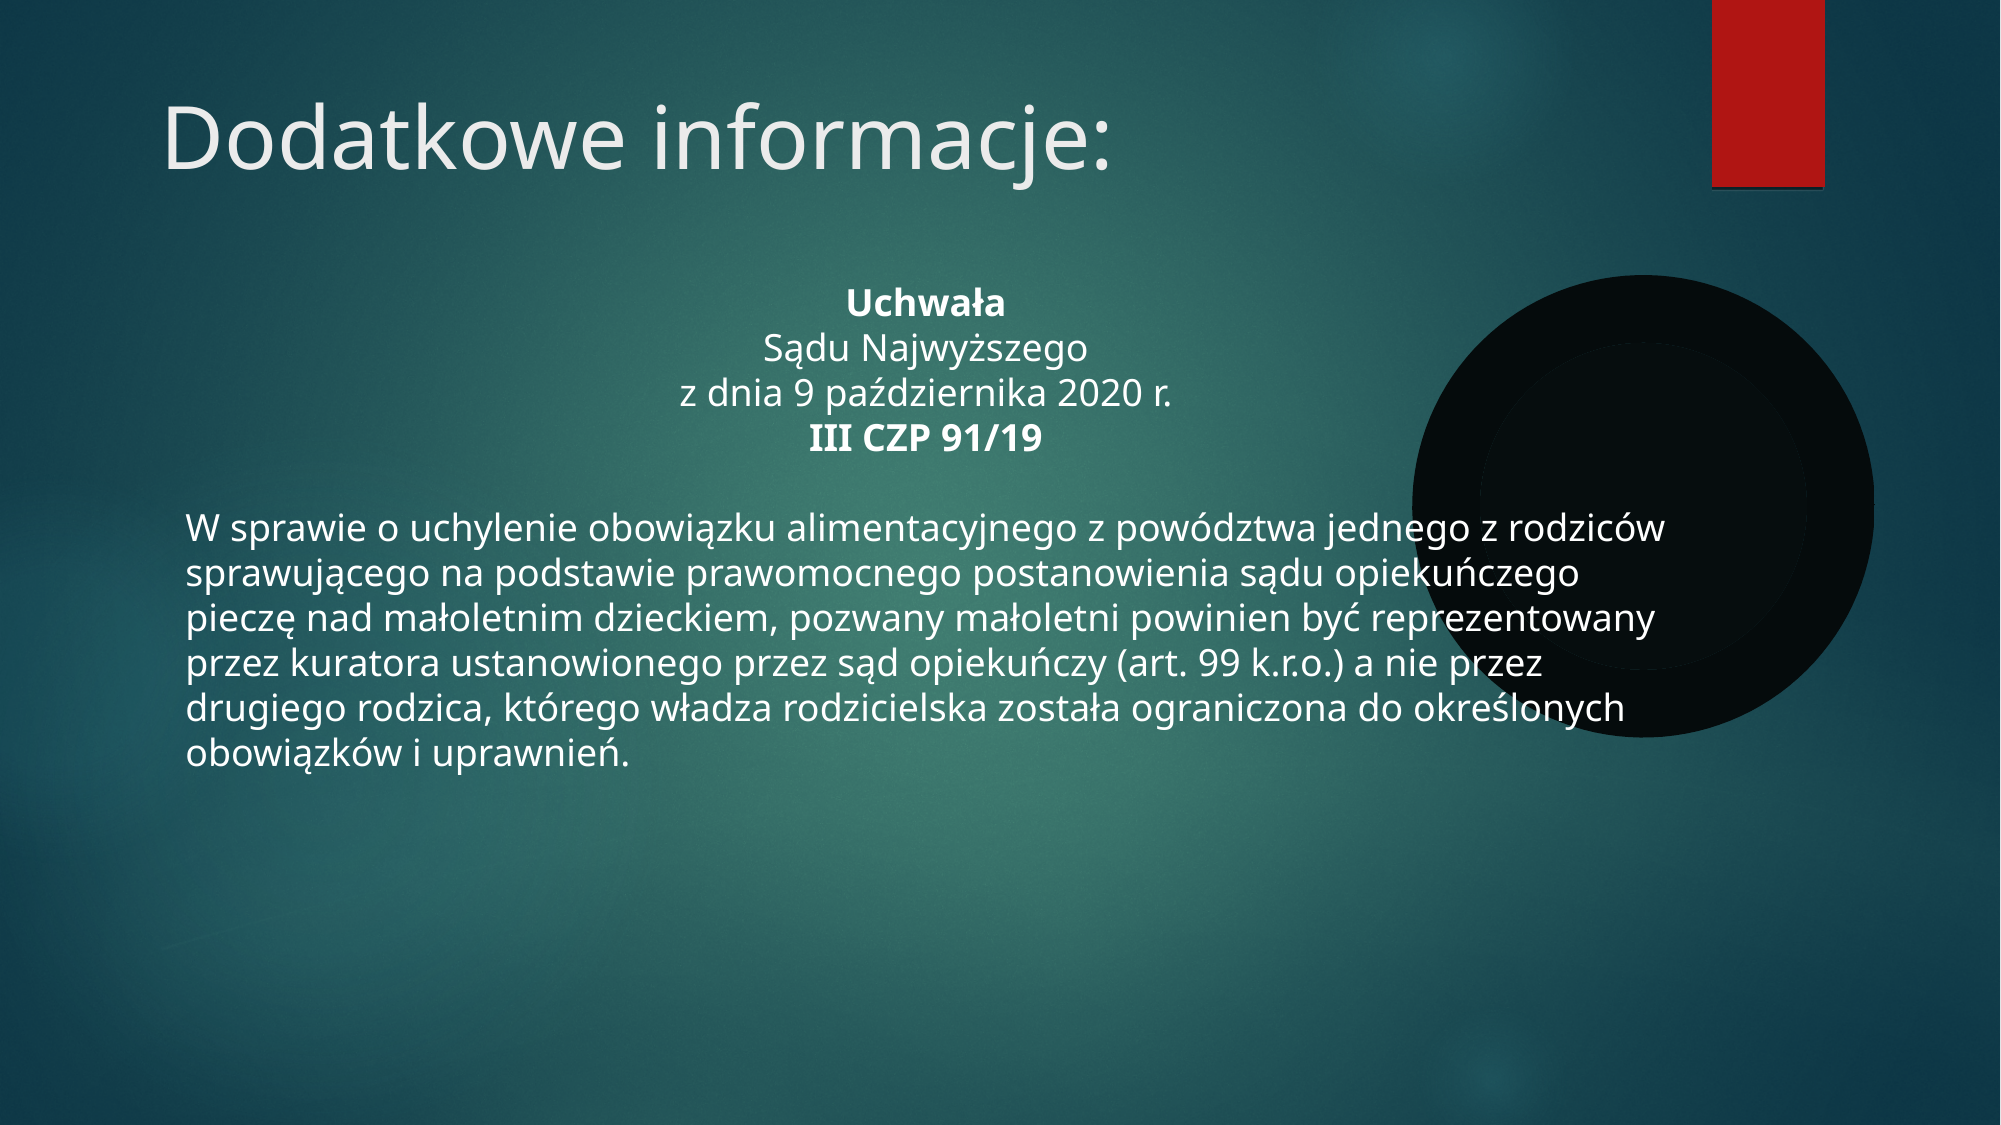

# Dodatkowe informacje:
Uchwała
Sądu Najwyższego
z dnia 9 października 2020 r.
III CZP 91/19
W sprawie o uchylenie obowiązku alimentacyjnego z powództwa jednego z rodziców sprawującego na podstawie prawomocnego postanowienia sądu opiekuńczego pieczę nad małoletnim dzieckiem, pozwany małoletni powinien być reprezentowany przez kuratora ustanowionego przez sąd opiekuńczy (art. 99 k.r.o.) a nie przez drugiego rodzica, którego władza rodzicielska została ograniczona do określonych obowiązków i uprawnień.